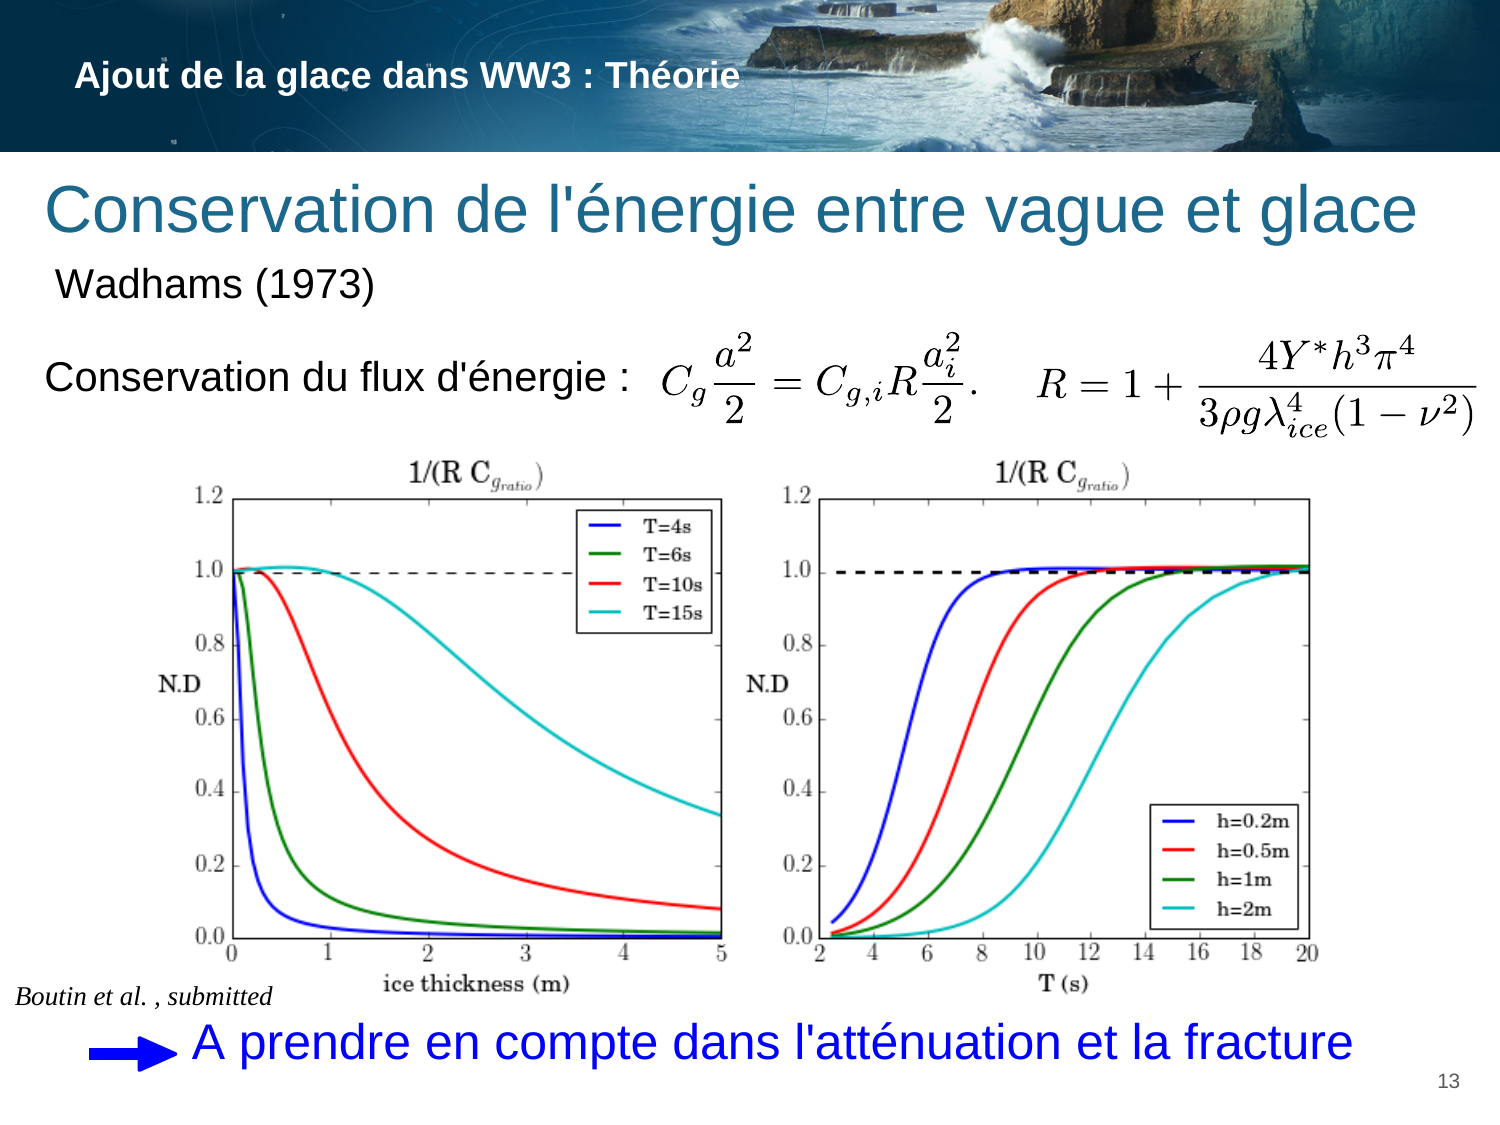

Ajout de la glace dans WW3 : Théorie
# Conservation de l'énergie entre vague et glace
Wadhams (1973)
Conservation du flux d'énergie :
Boutin et al. , submitted
A prendre en compte dans l'atténuation et la fracture
13